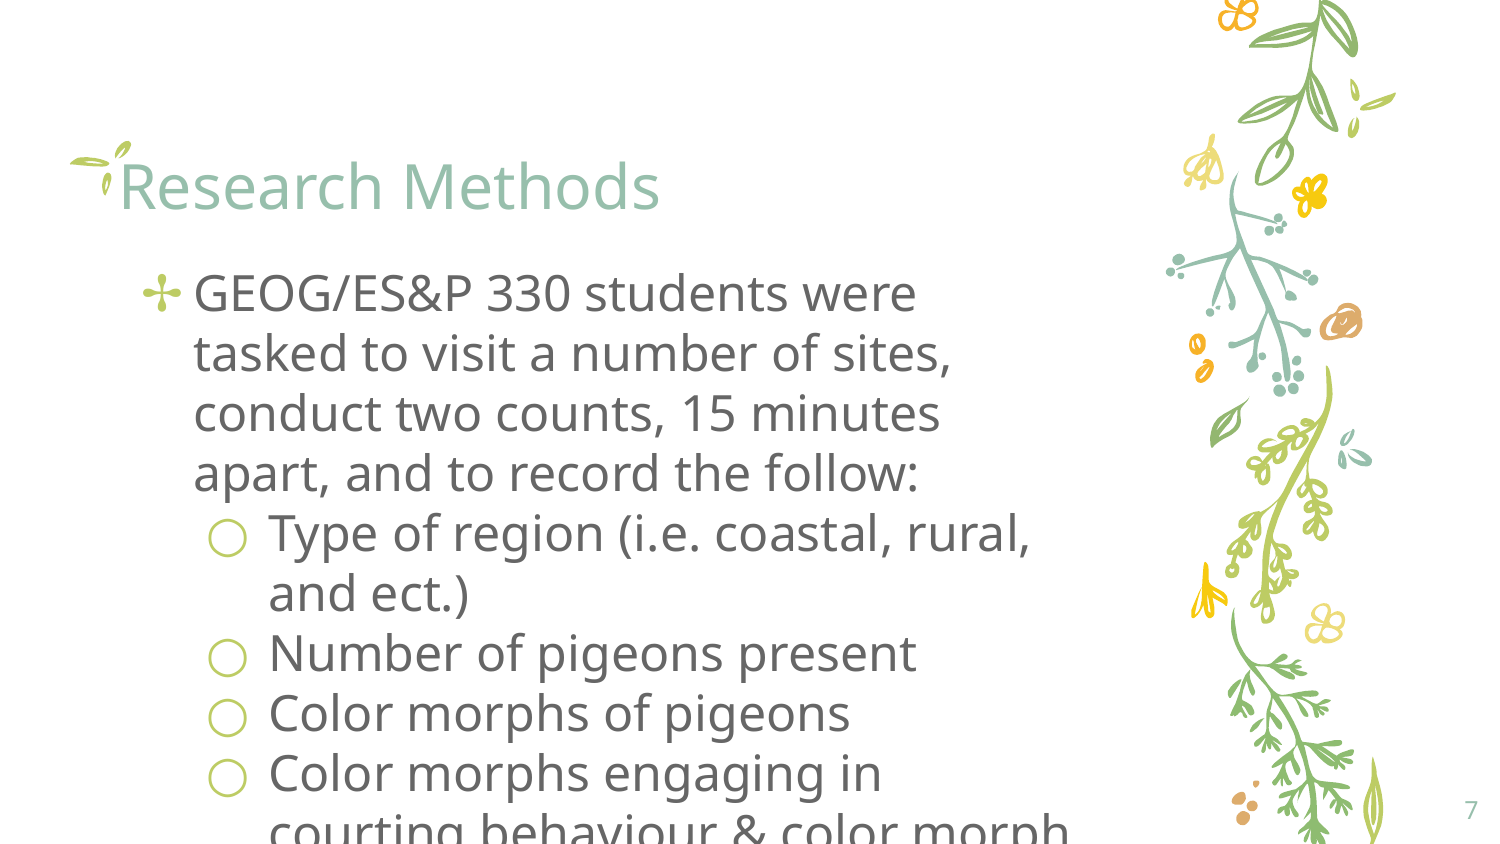

# Research Methods
GEOG/ES&P 330 students were tasked to visit a number of sites, conduct two counts, 15 minutes apart, and to record the follow:
Type of region (i.e. coastal, rural, and ect.)
Number of pigeons present
Color morphs of pigeons
Color morphs engaging in courting behaviour & color morph being courted